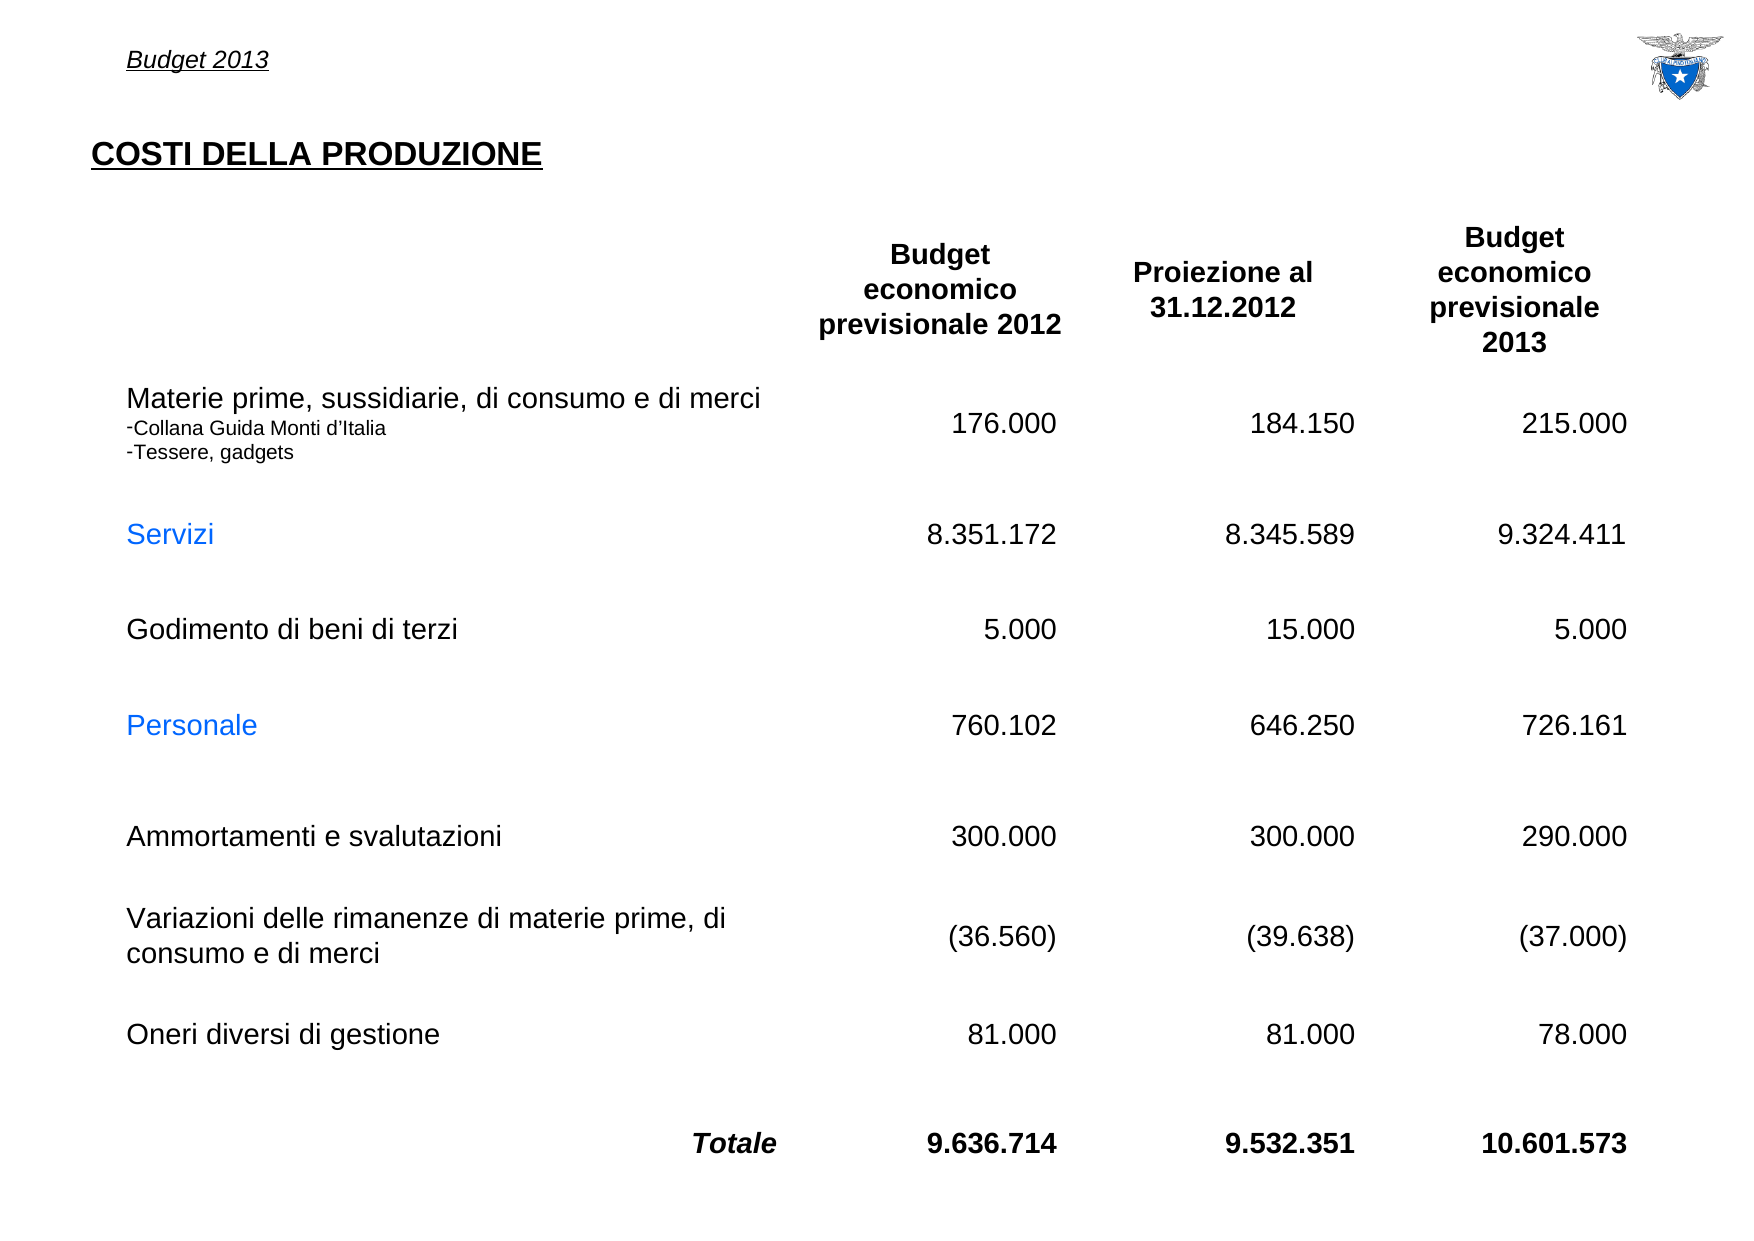

Budget 2013
COSTI DELLA PRODUZIONE
| | Budget economico previsionale 2012 | Proiezione al 31.12.2012 | Budget economico previsionale 2013 |
| --- | --- | --- | --- |
| Materie prime, sussidiarie, di consumo e di merci Collana Guida Monti d’Italia Tessere, gadgets | 176.000 | 184.150 | 215.000 |
| Servizi | 8.351.172 | 8.345.589 | 9.324.411 |
| Godimento di beni di terzi | 5.000 | 15.000 | 5.000 |
| Personale | 760.102 | 646.250 | 726.161 |
| Ammortamenti e svalutazioni | 300.000 | 300.000 | 290.000 |
| Variazioni delle rimanenze di materie prime, di consumo e di merci | (36.560) | (39.638) | (37.000) |
| Oneri diversi di gestione | 81.000 | 81.000 | 78.000 |
| Totale | 9.636.714 | 9.532.351 | 10.601.573 |